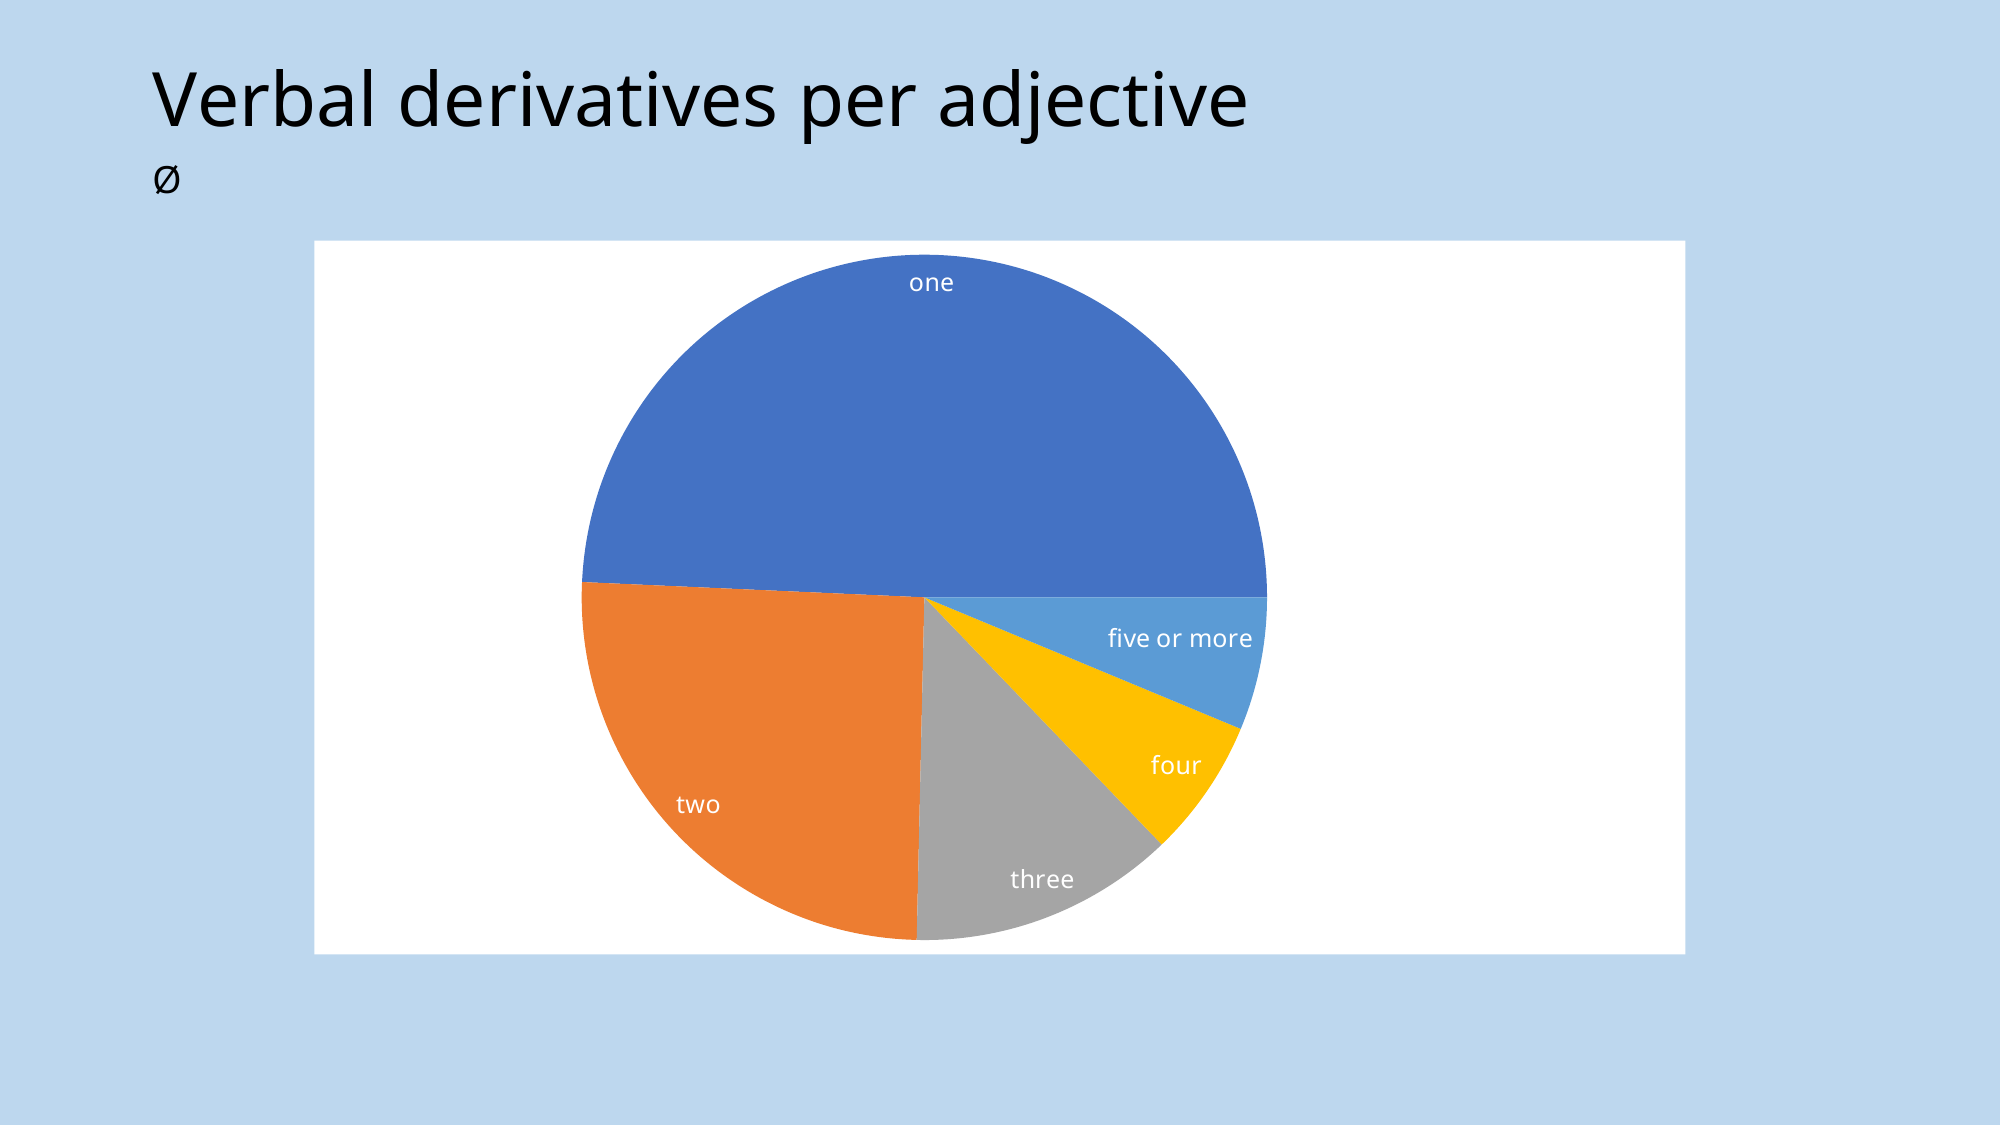

Verbal derivatives per adjective
### Chart
| Category | Number of verbal derivatives per adjective |
|---|---|
| one | 173.0 |
| two | 89.0 |
| three | 44.0 |
| four | 23.0 |
| five or more | 22.0 |